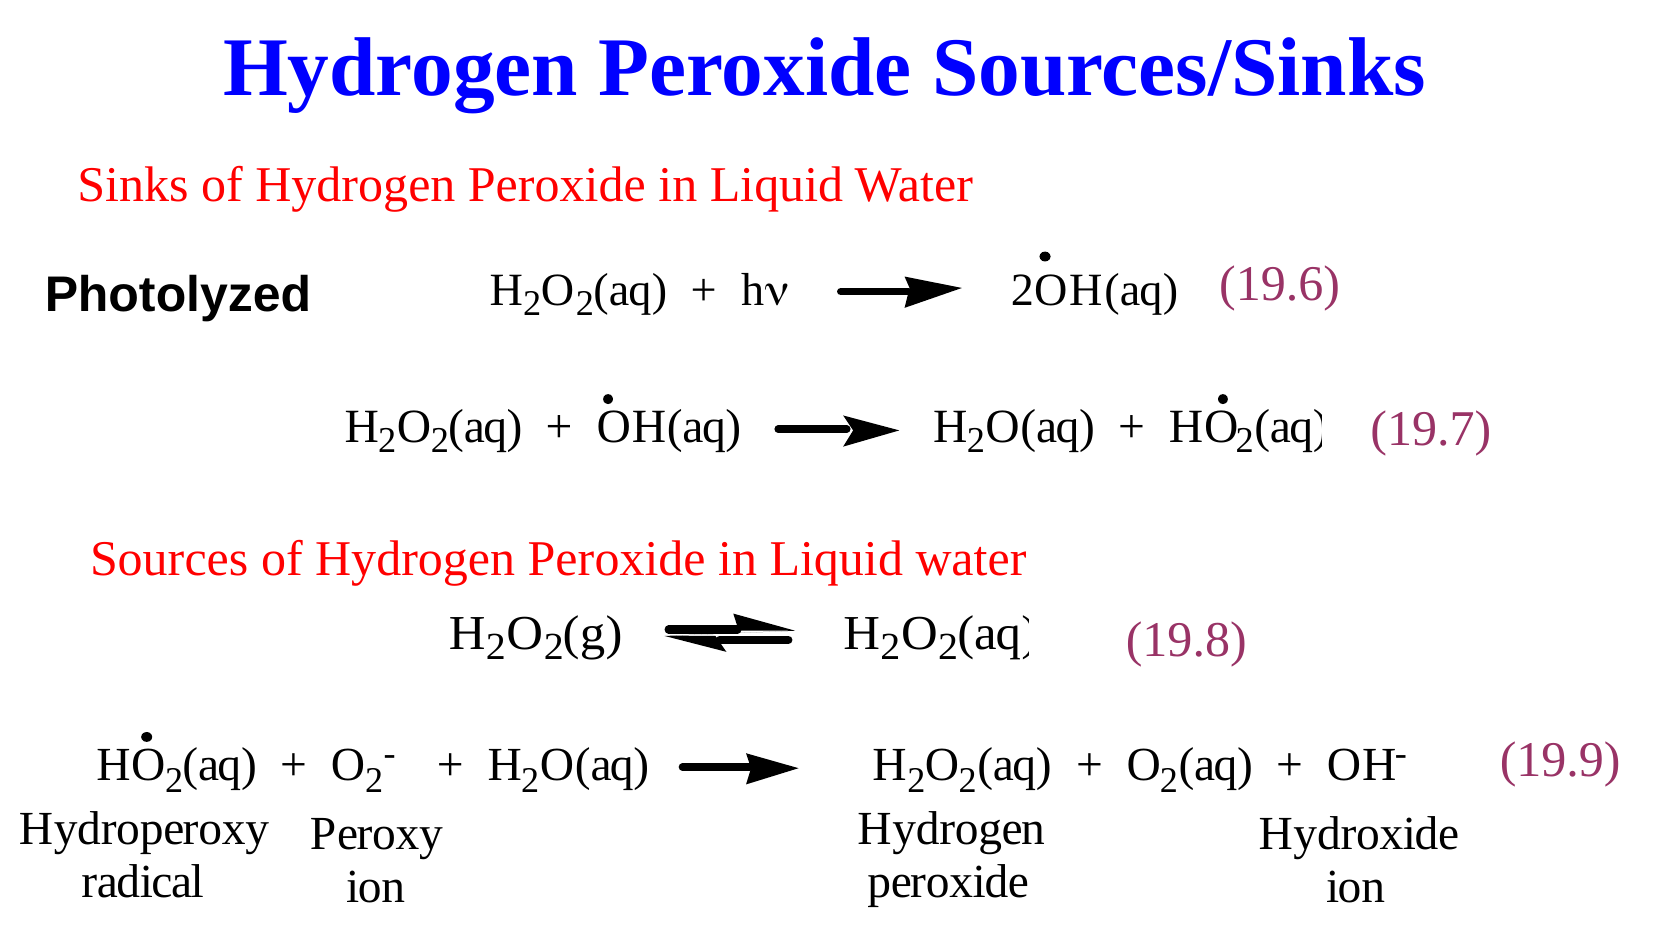

# Hydrogen Peroxide Sources/Sinks
Sinks of Hydrogen Peroxide in Liquid Water
(19.6)
Photolyzed
(19.7)
Sources of Hydrogen Peroxide in Liquid water
(19.8)
(19.9)